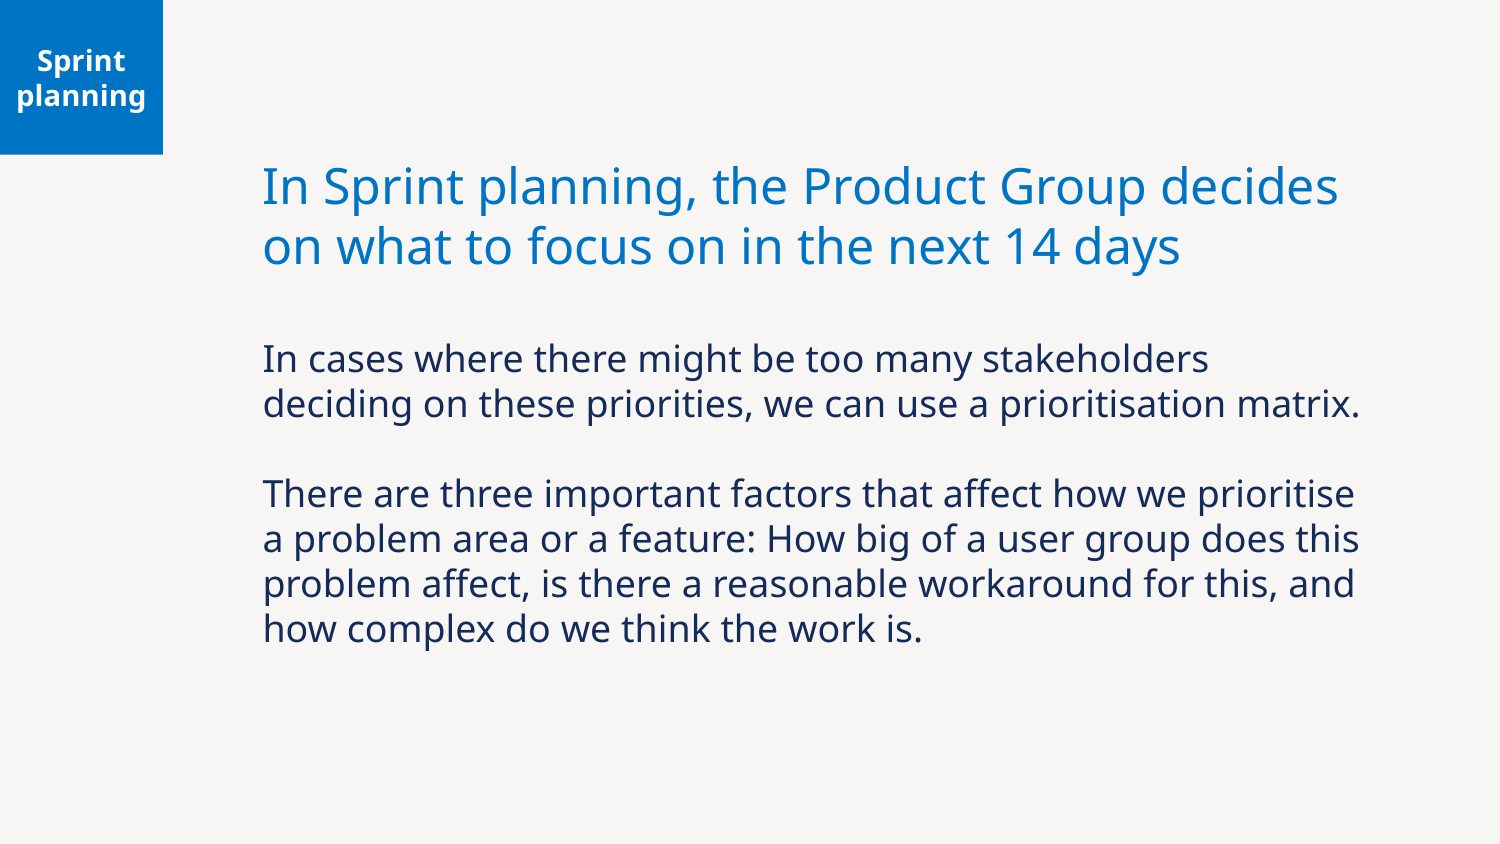

Sprint planning
# In Sprint planning, the Product Group decides on what to focus on in the next 14 days In cases where there might be too many stakeholders deciding on these priorities, we can use a prioritisation matrix. There are three important factors that affect how we prioritise a problem area or a feature: How big of a user group does this problem affect, is there a reasonable workaround for this, and how complex do we think the work is.